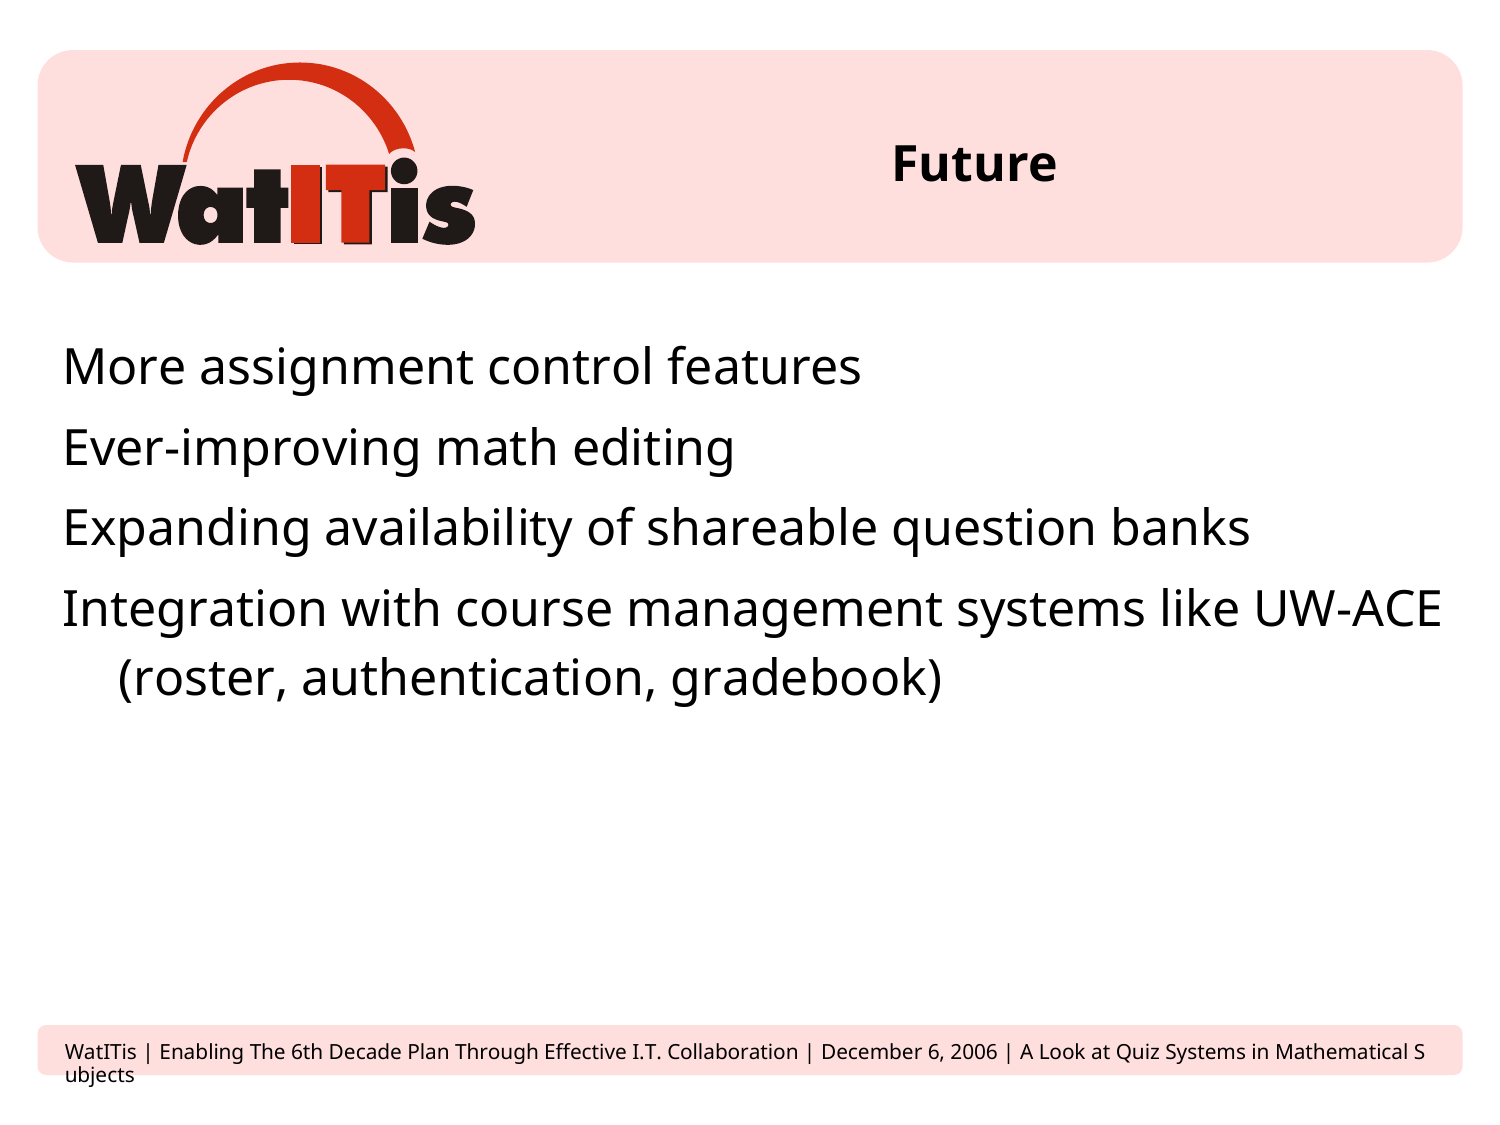

# Future
More assignment control features
Ever-improving math editing
Expanding availability of shareable question banks
Integration with course management systems like UW-ACE (roster, authentication, gradebook)
WatITis | Enabling The 6th Decade Plan Through Effective I.T. Collaboration | December 6, 2006 | A Look at Quiz Systems in Mathematical Subjects